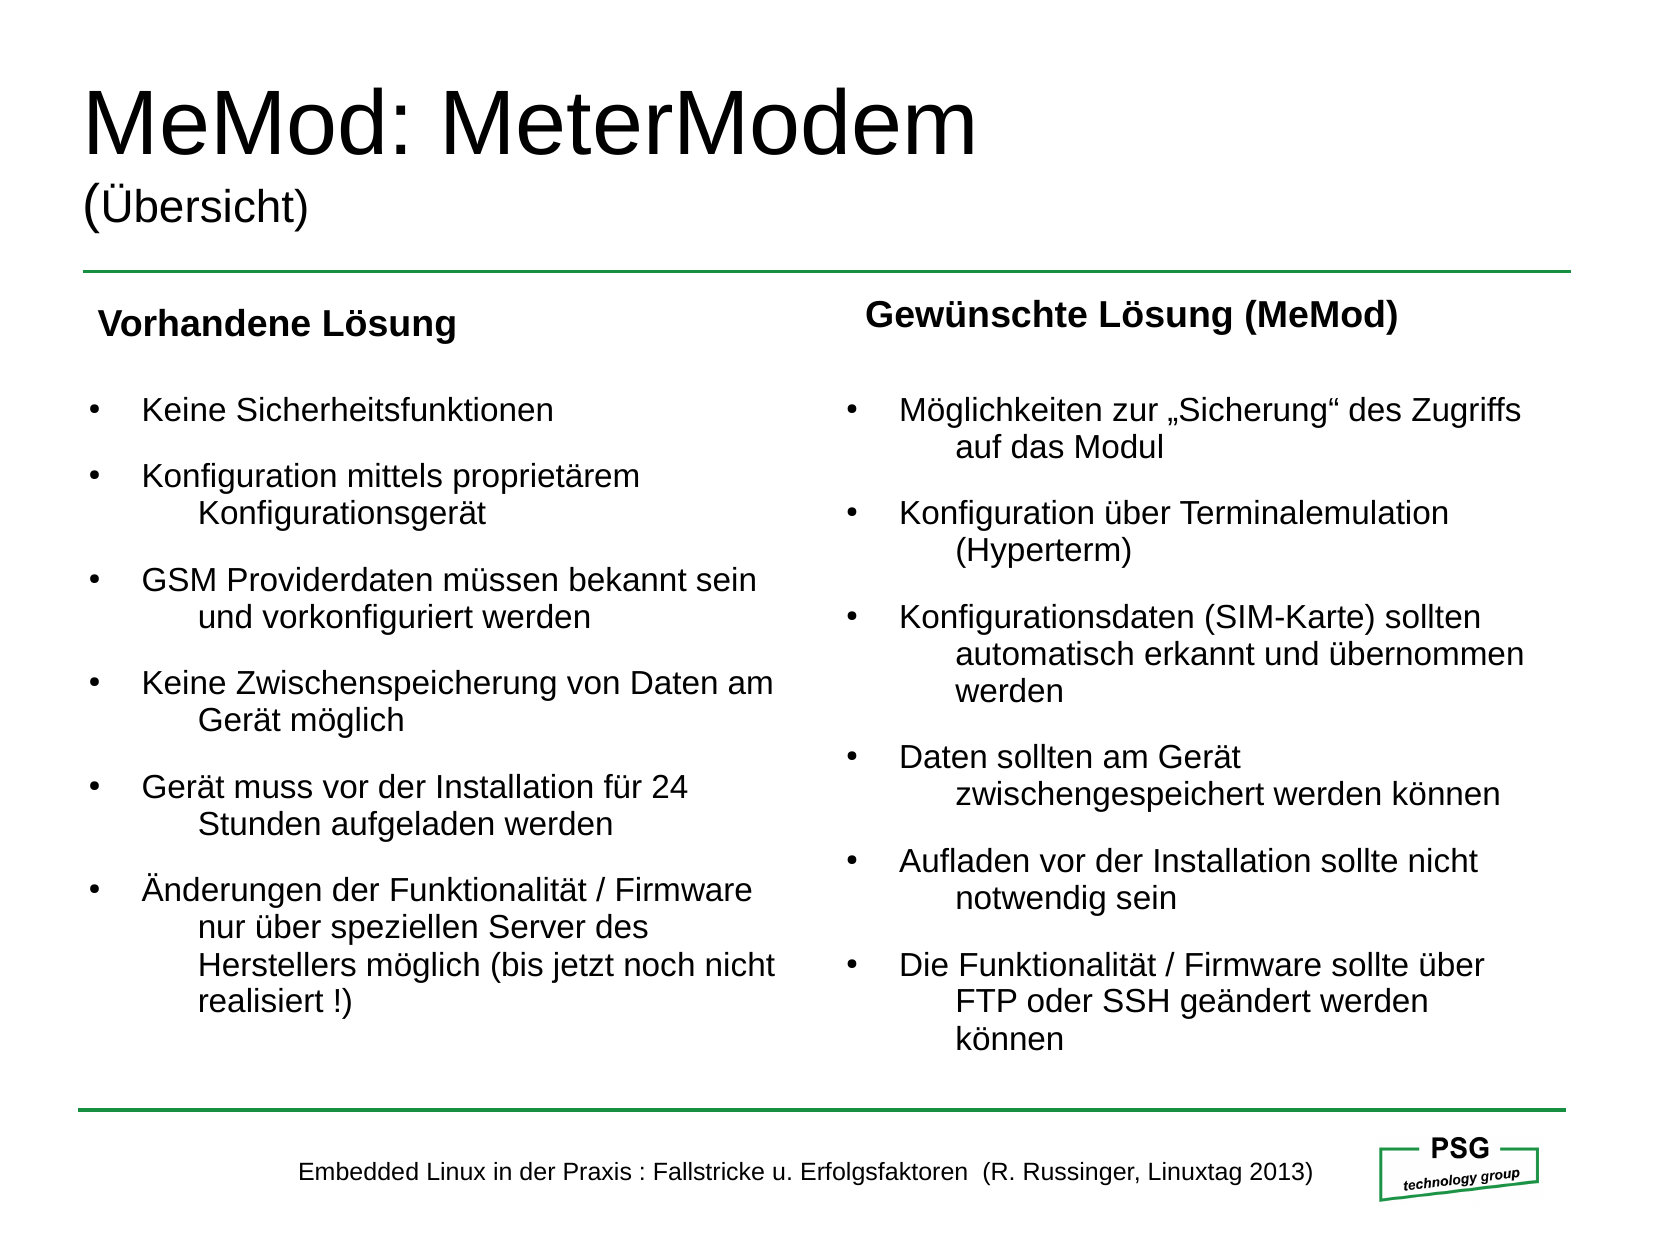

# MeMod: MeterModem (Übersicht)
Gewünschte Lösung (MeMod)
Vorhandene Lösung
Keine Sicherheitsfunktionen
Konfiguration mittels proprietärem Konfigurationsgerät
GSM Providerdaten müssen bekannt sein und vorkonfiguriert werden
Keine Zwischenspeicherung von Daten am Gerät möglich
Gerät muss vor der Installation für 24 Stunden aufgeladen werden
Änderungen der Funktionalität / Firmware nur über speziellen Server des Herstellers möglich (bis jetzt noch nicht realisiert !)
Möglichkeiten zur „Sicherung“ des Zugriffs auf das Modul
Konfiguration über Terminalemulation (Hyperterm)
Konfigurationsdaten (SIM-Karte) sollten automatisch erkannt und übernommen werden
Daten sollten am Gerät zwischengespeichert werden können
Aufladen vor der Installation sollte nicht notwendig sein
Die Funktionalität / Firmware sollte über FTP oder SSH geändert werden können